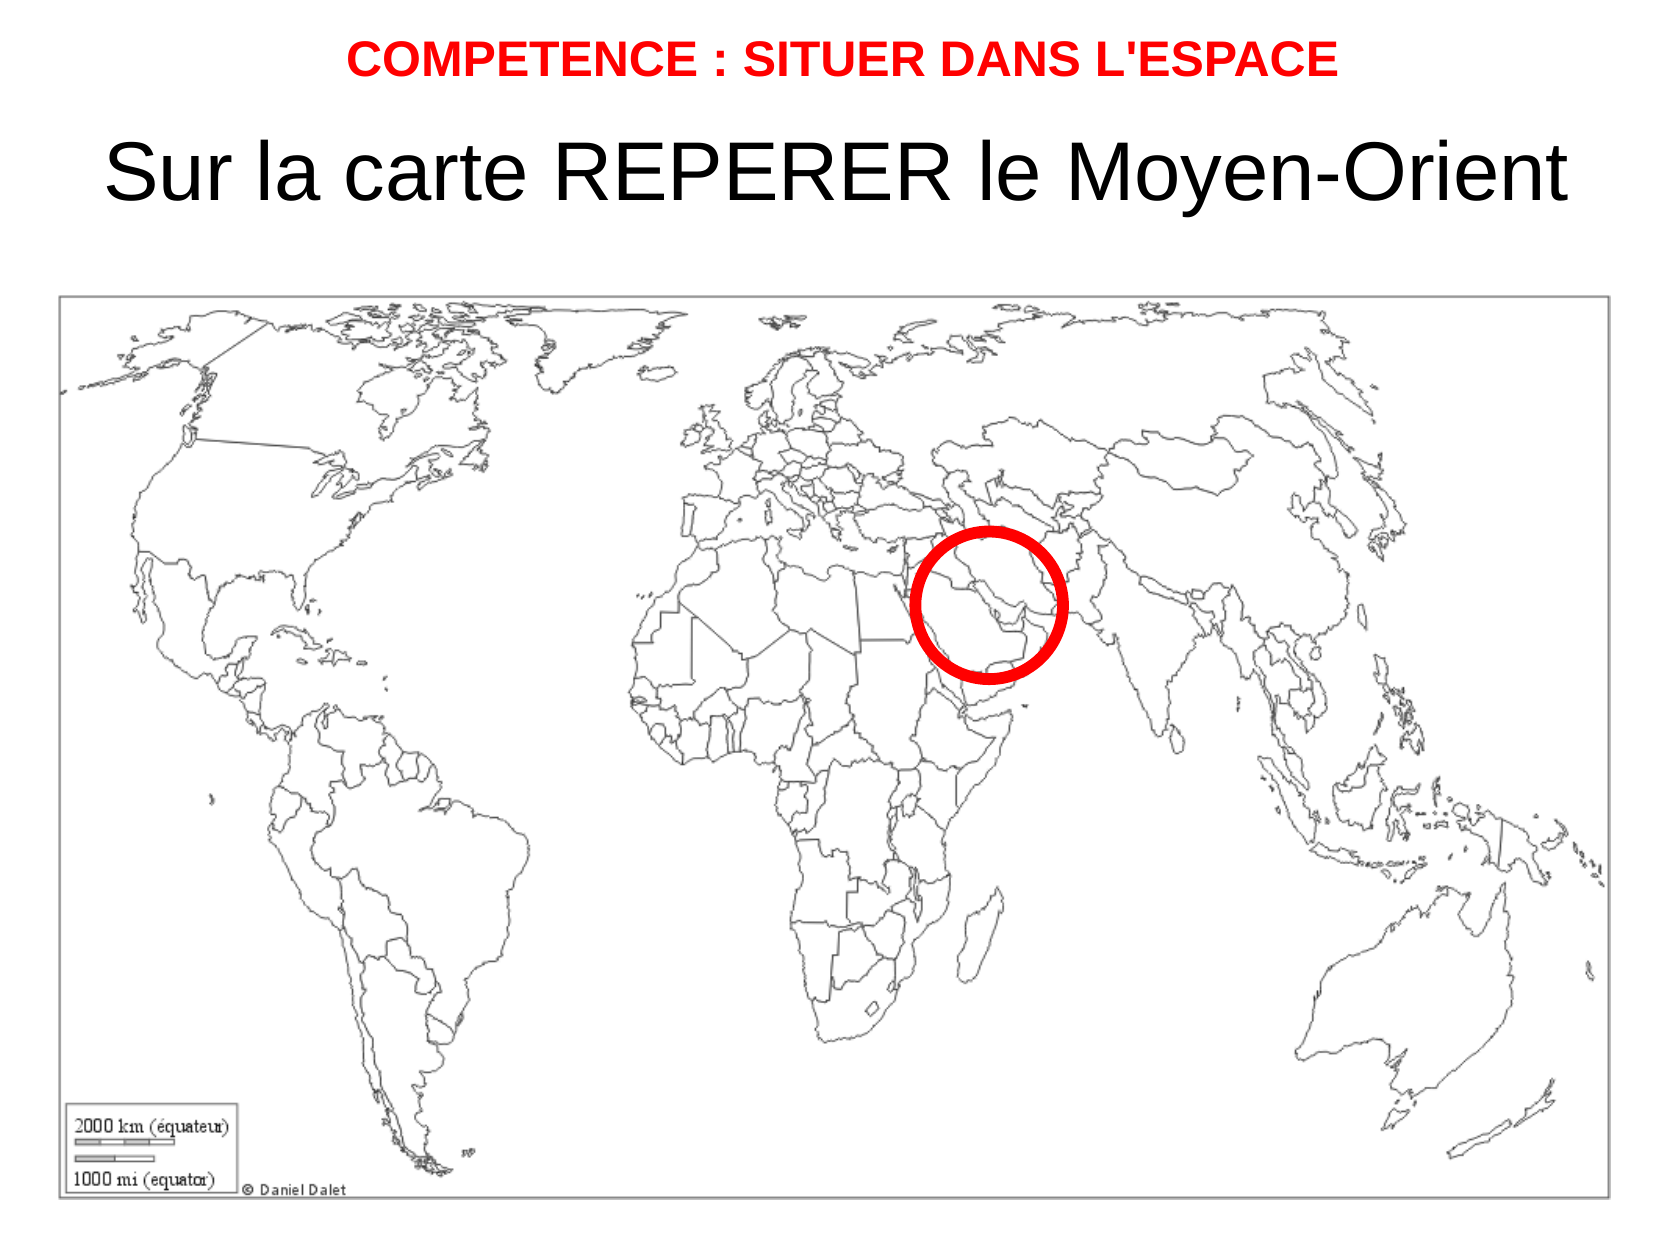

# COMPETENCE : SITUER DANS L'ESPACE
Sur la carte REPERER le Moyen-Orient